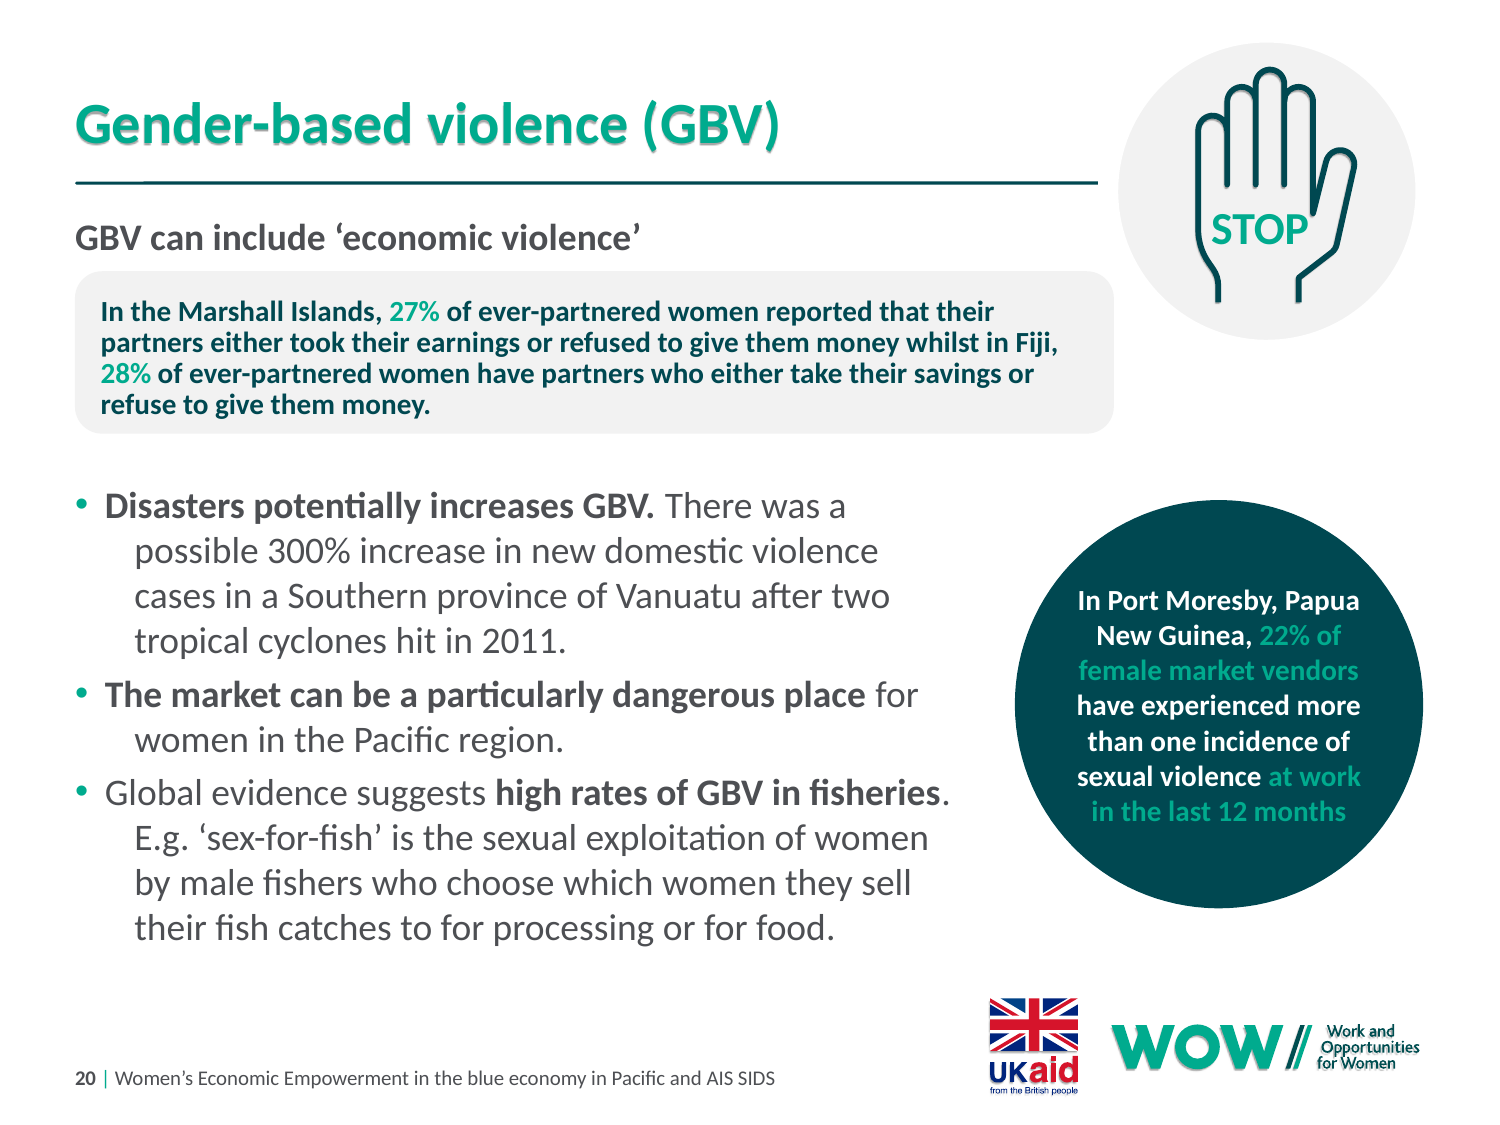

# Gender-based violence (GBV)
STOP
GBV can include ‘economic violence’
In the Marshall Islands, 27% of ever-partnered women reported that their partners either took their earnings or refused to give them money whilst in Fiji, 28% of ever-partnered women have partners who either take their savings or refuse to give them money.
Disasters potentially increases GBV. There was a possible 300% increase in new domestic violence cases in a Southern province of Vanuatu after two tropical cyclones hit in 2011.
The market can be a particularly dangerous place for women in the Pacific region.
Global evidence suggests high rates of GBV in fisheries. E.g. ‘sex-for-fish’ is the sexual exploitation of women by male fishers who choose which women they sell their fish catches to for processing or for food.
In Port Moresby, Papua New Guinea, 22% of female market vendors have experienced more than one incidence of sexual violence at work in the last 12 months
15 | Women’s Economic Empowerment in the blue economy in Pacific and AIS SIDS